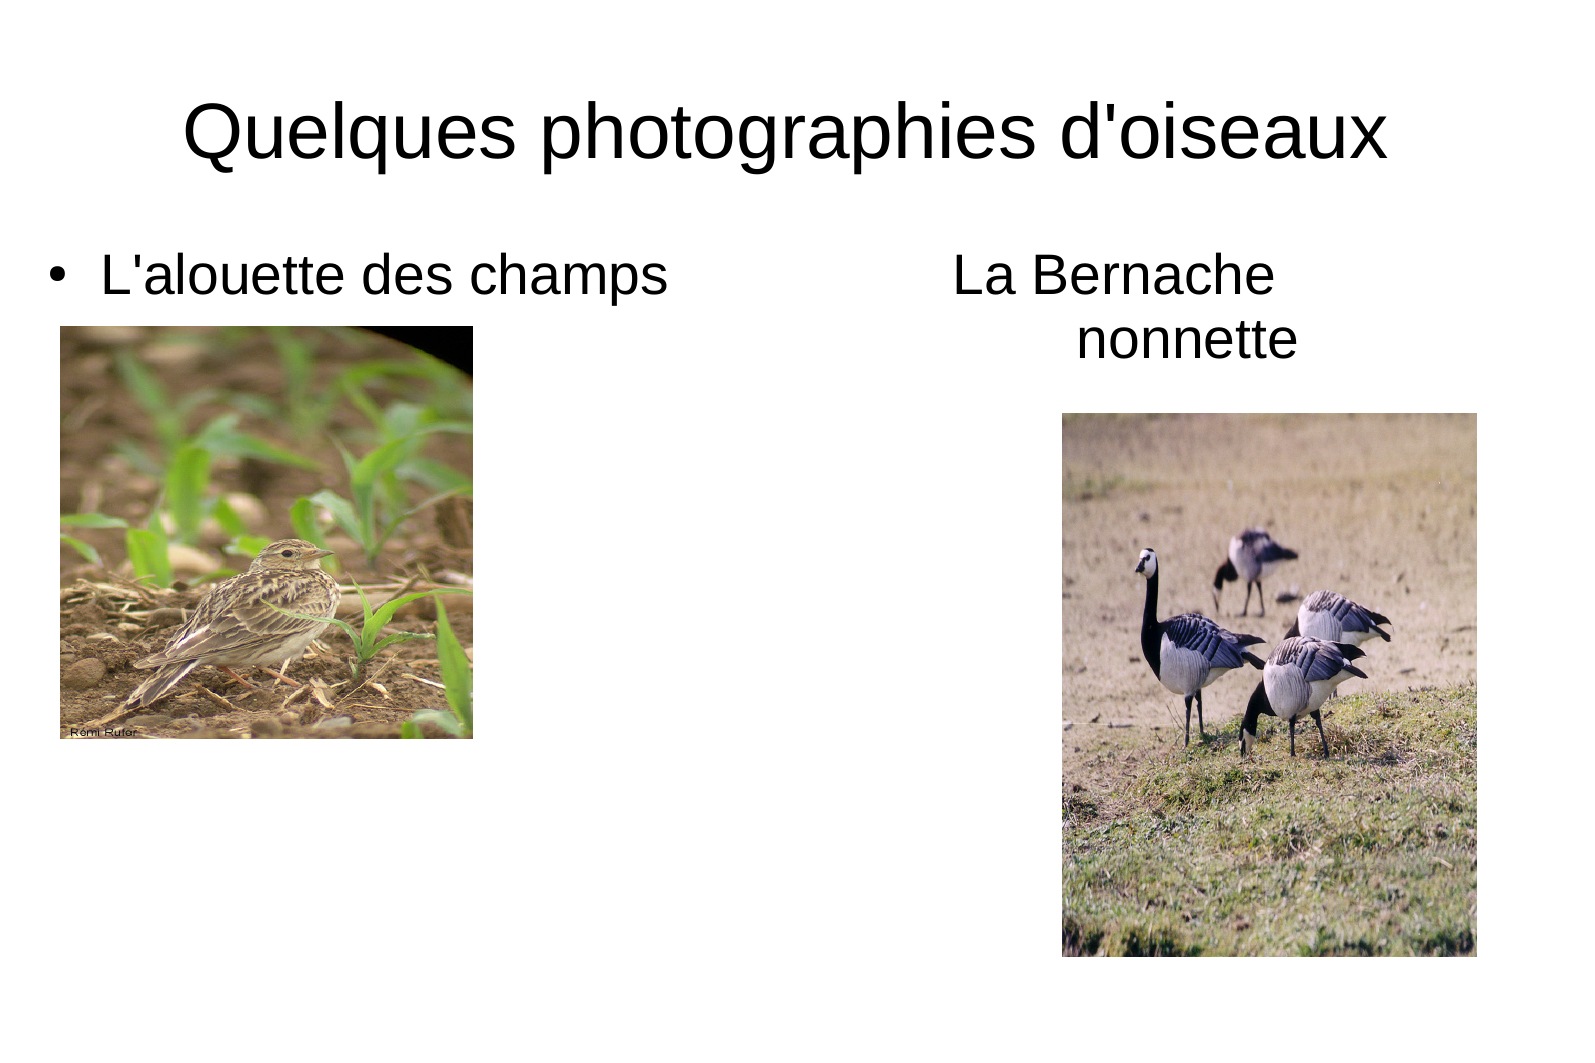

# Quelques photographies d'oiseaux
L'alouette des champs La Bernache nonnette